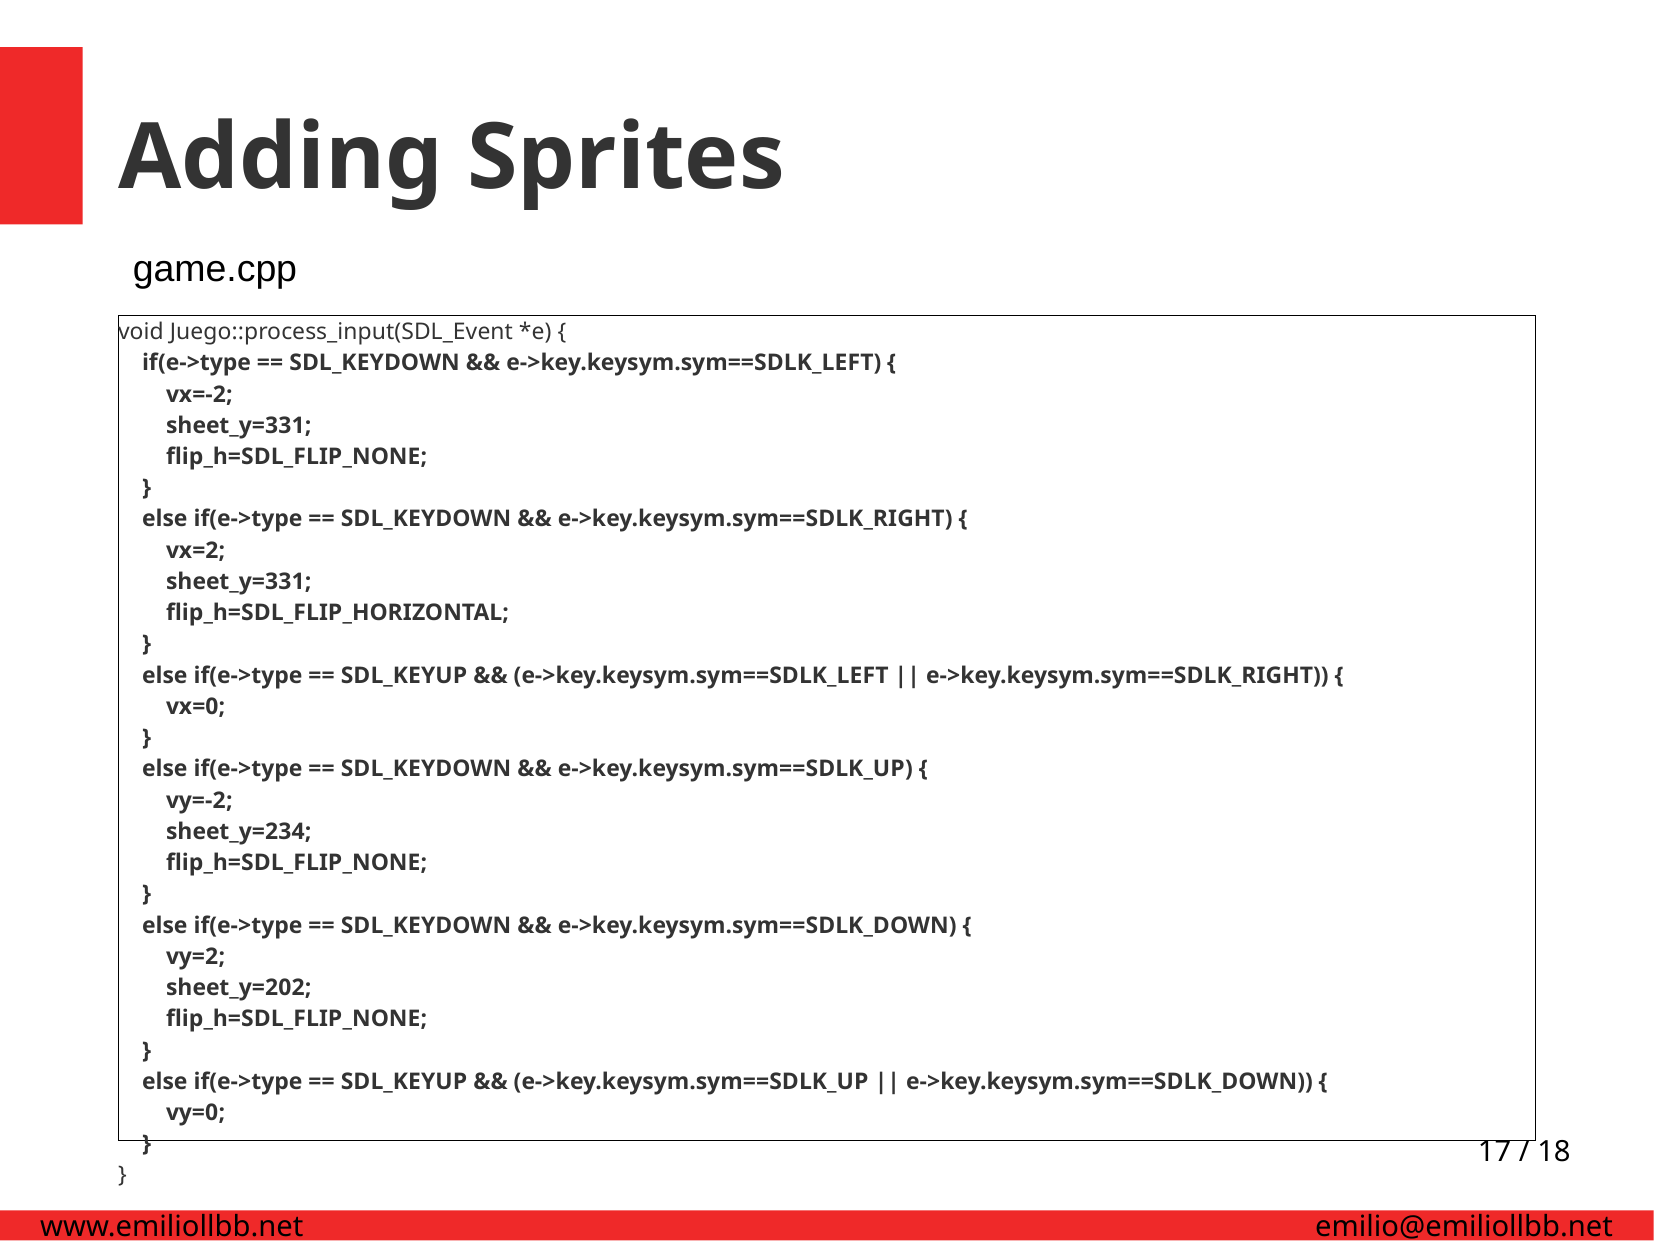

# Adding Sprites
game.cpp
void Juego::process_input(SDL_Event *e) {
 if(e->type == SDL_KEYDOWN && e->key.keysym.sym==SDLK_LEFT) {
 vx=-2;
 sheet_y=331;
 flip_h=SDL_FLIP_NONE;
 }
 else if(e->type == SDL_KEYDOWN && e->key.keysym.sym==SDLK_RIGHT) {
 vx=2;
 sheet_y=331;
 flip_h=SDL_FLIP_HORIZONTAL;
 }
 else if(e->type == SDL_KEYUP && (e->key.keysym.sym==SDLK_LEFT || e->key.keysym.sym==SDLK_RIGHT)) {
 vx=0;
 }
 else if(e->type == SDL_KEYDOWN && e->key.keysym.sym==SDLK_UP) {
 vy=-2;
 sheet_y=234;
 flip_h=SDL_FLIP_NONE;
 }
 else if(e->type == SDL_KEYDOWN && e->key.keysym.sym==SDLK_DOWN) {
 vy=2;
 sheet_y=202;
 flip_h=SDL_FLIP_NONE;
 }
 else if(e->type == SDL_KEYUP && (e->key.keysym.sym==SDLK_UP || e->key.keysym.sym==SDLK_DOWN)) {
 vy=0;
 }
}
17